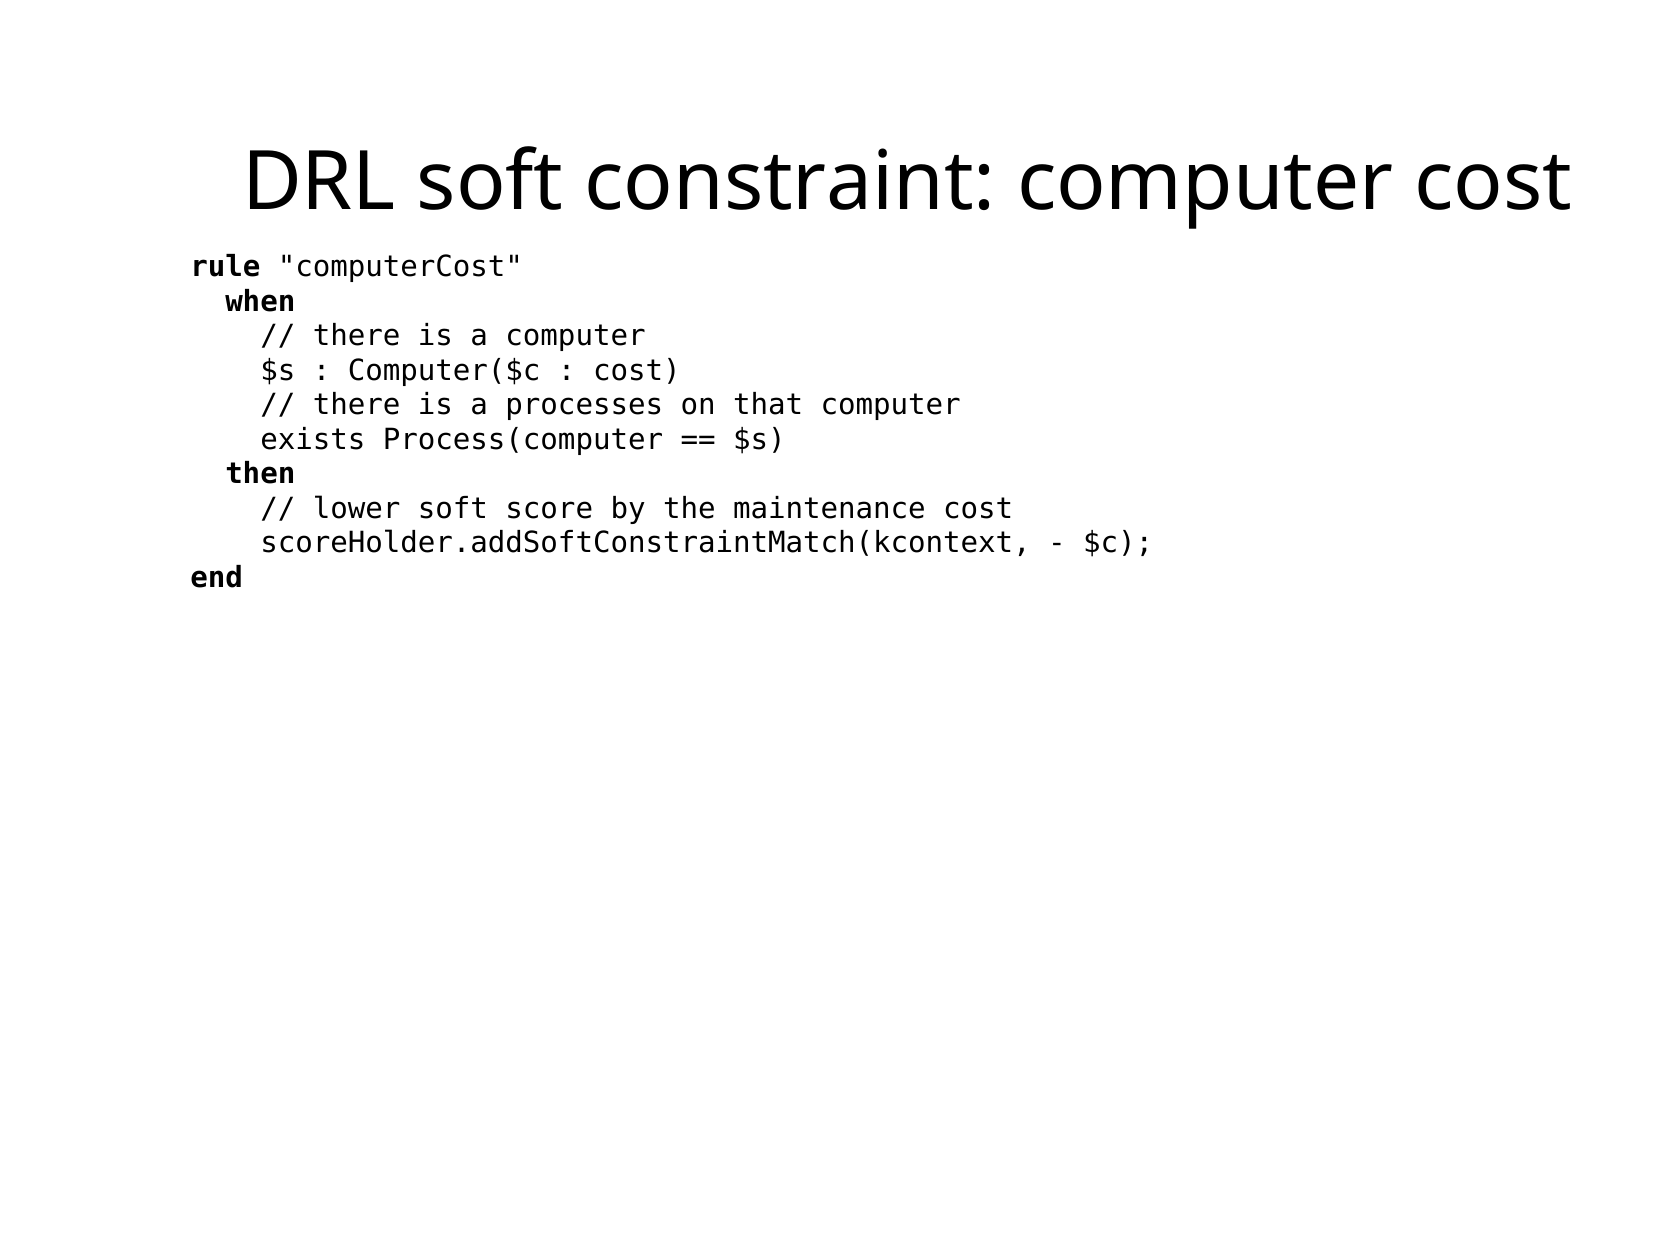

DRL soft constraint: computer cost
rule "computerCost"
 when
 // there is a computer
 $s : Computer($c : cost)
 // there is a processes on that computer
 exists Process(computer == $s)
 then
 // lower soft score by the maintenance cost
 scoreHolder.addSoftConstraintMatch(kcontext, - $c);
end